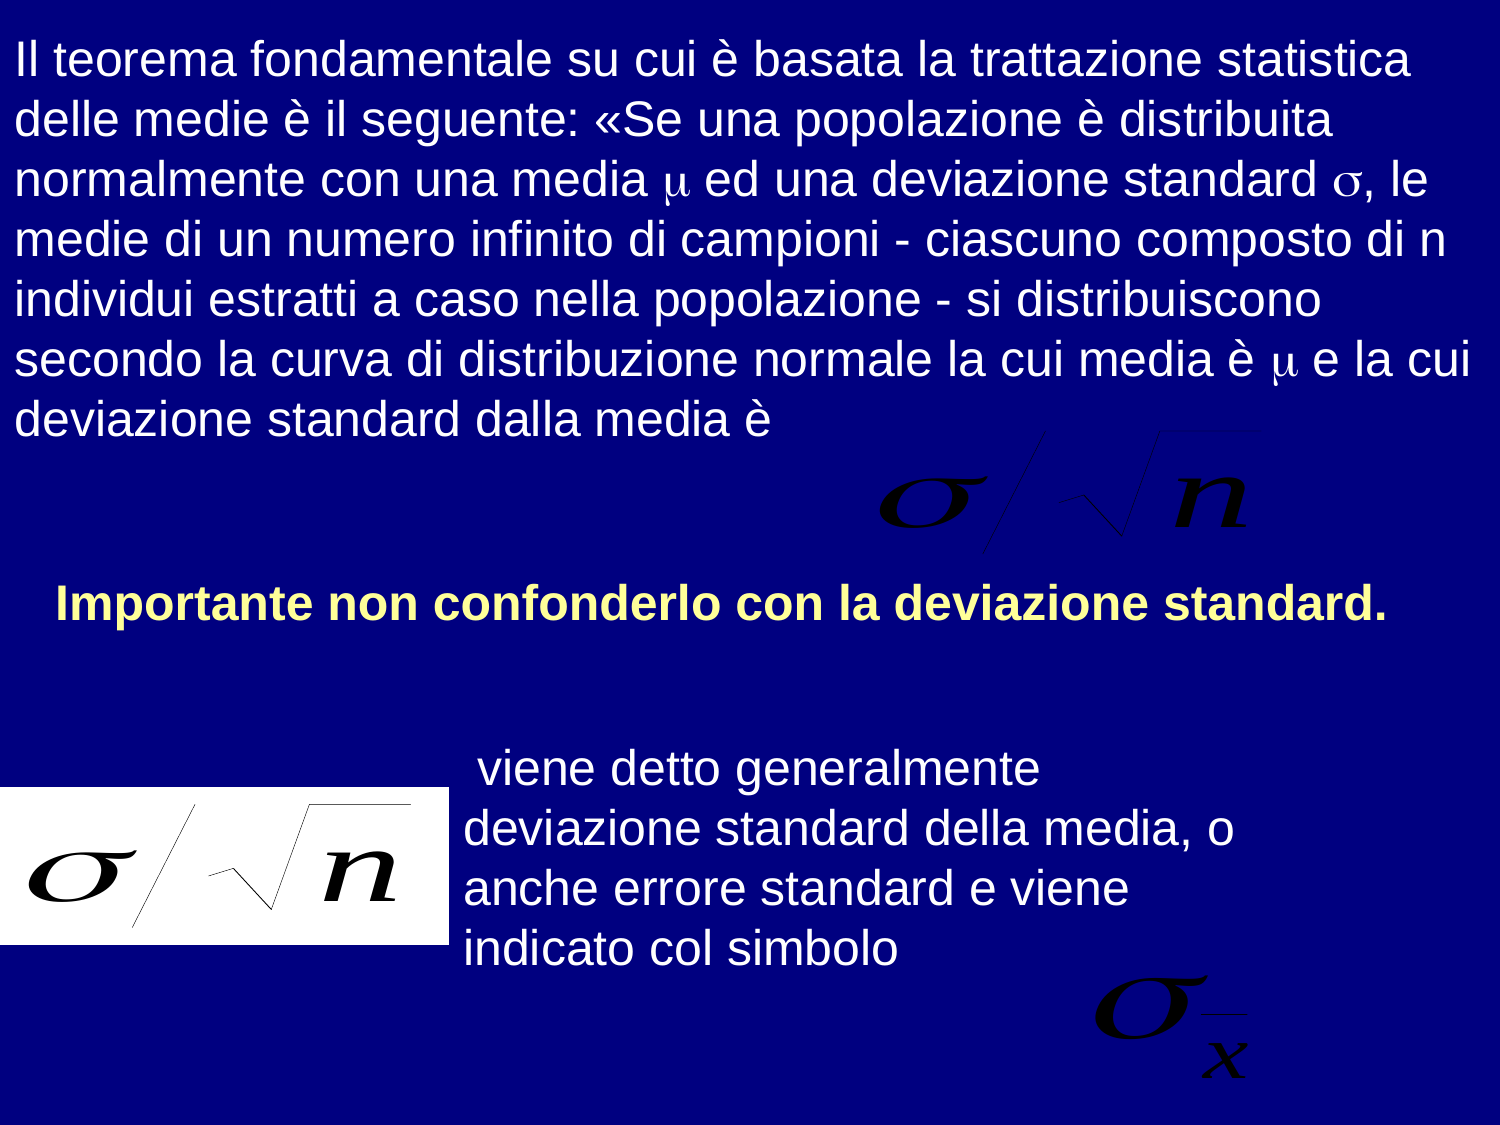

Il teorema fondamentale su cui è basata la trattazione statistica delle medie è il seguente: «Se una popolazione è distribuita normalmente con una media  ed una deviazione standard , le medie di un numero infinito di campioni - ciascuno composto di n individui estratti a caso nella popolazione - si distribuiscono secondo la curva di distribuzione normale la cui media è  e la cui deviazione standard dalla media è
Importante non confonderlo con la deviazione standard.
 viene detto generalmente deviazione standard della media, o anche errore standard e viene indicato col simbolo